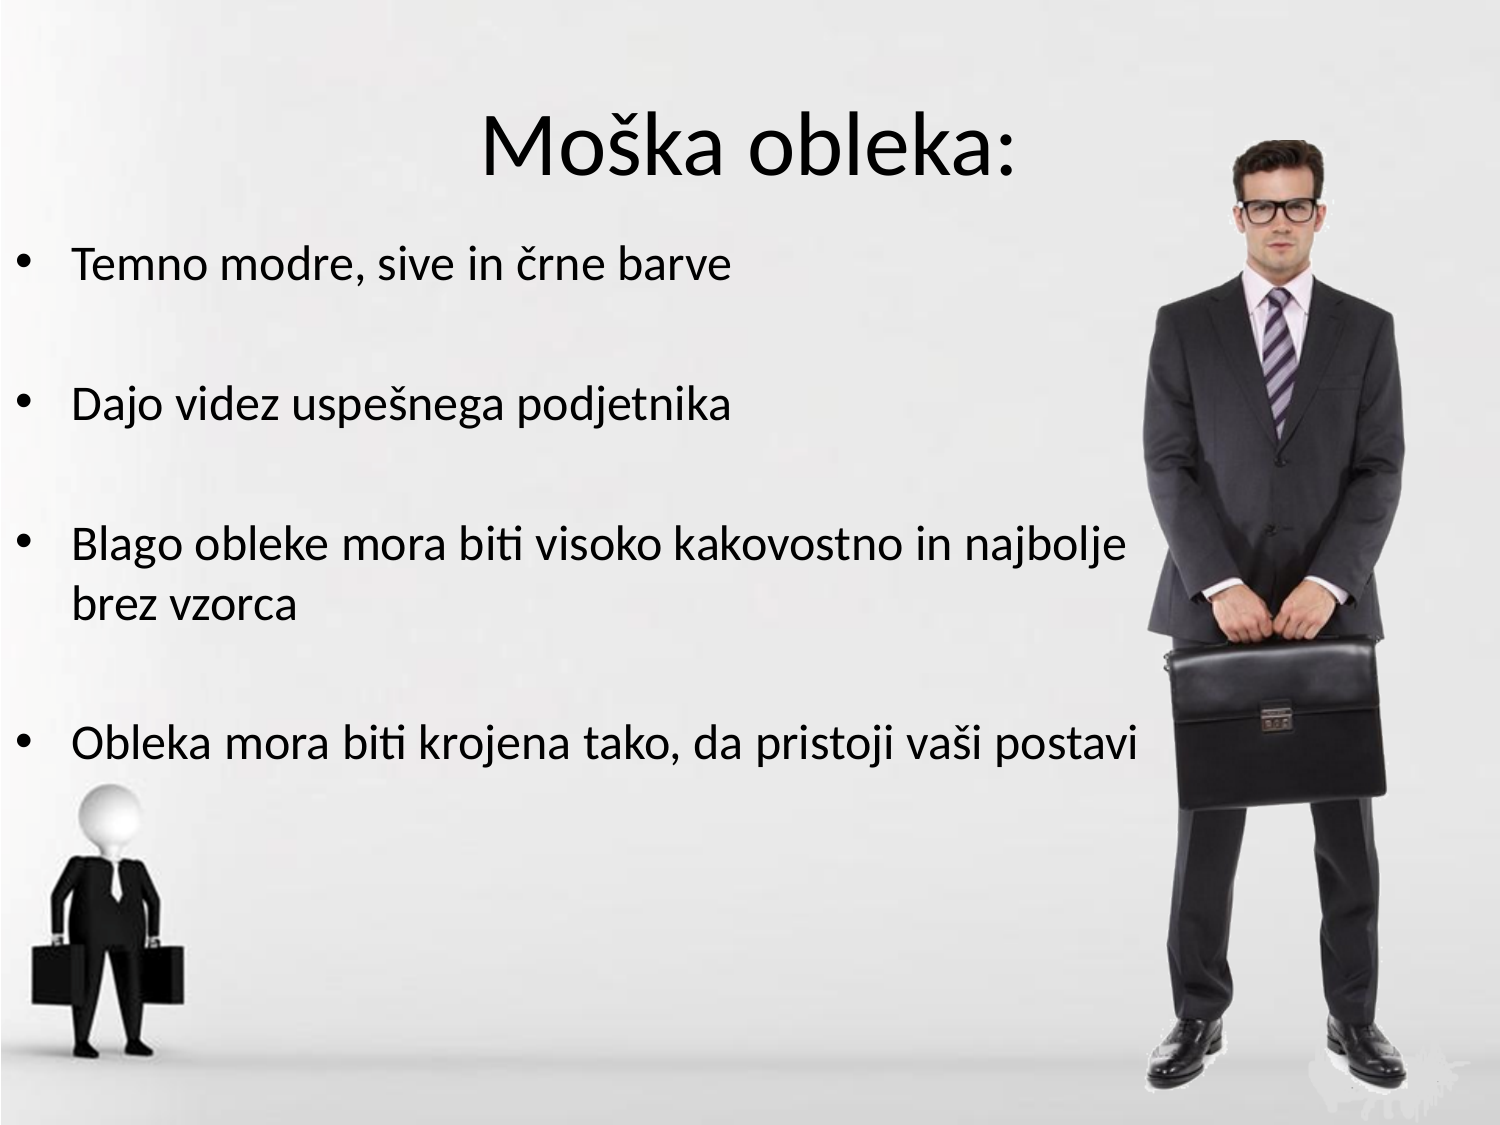

# Moška obleka:
Temno modre, sive in črne barve
Dajo videz uspešnega podjetnika
Blago obleke mora biti visoko kakovostno in najbolje brez vzorca
Obleka mora biti krojena tako, da pristoji vaši postavi